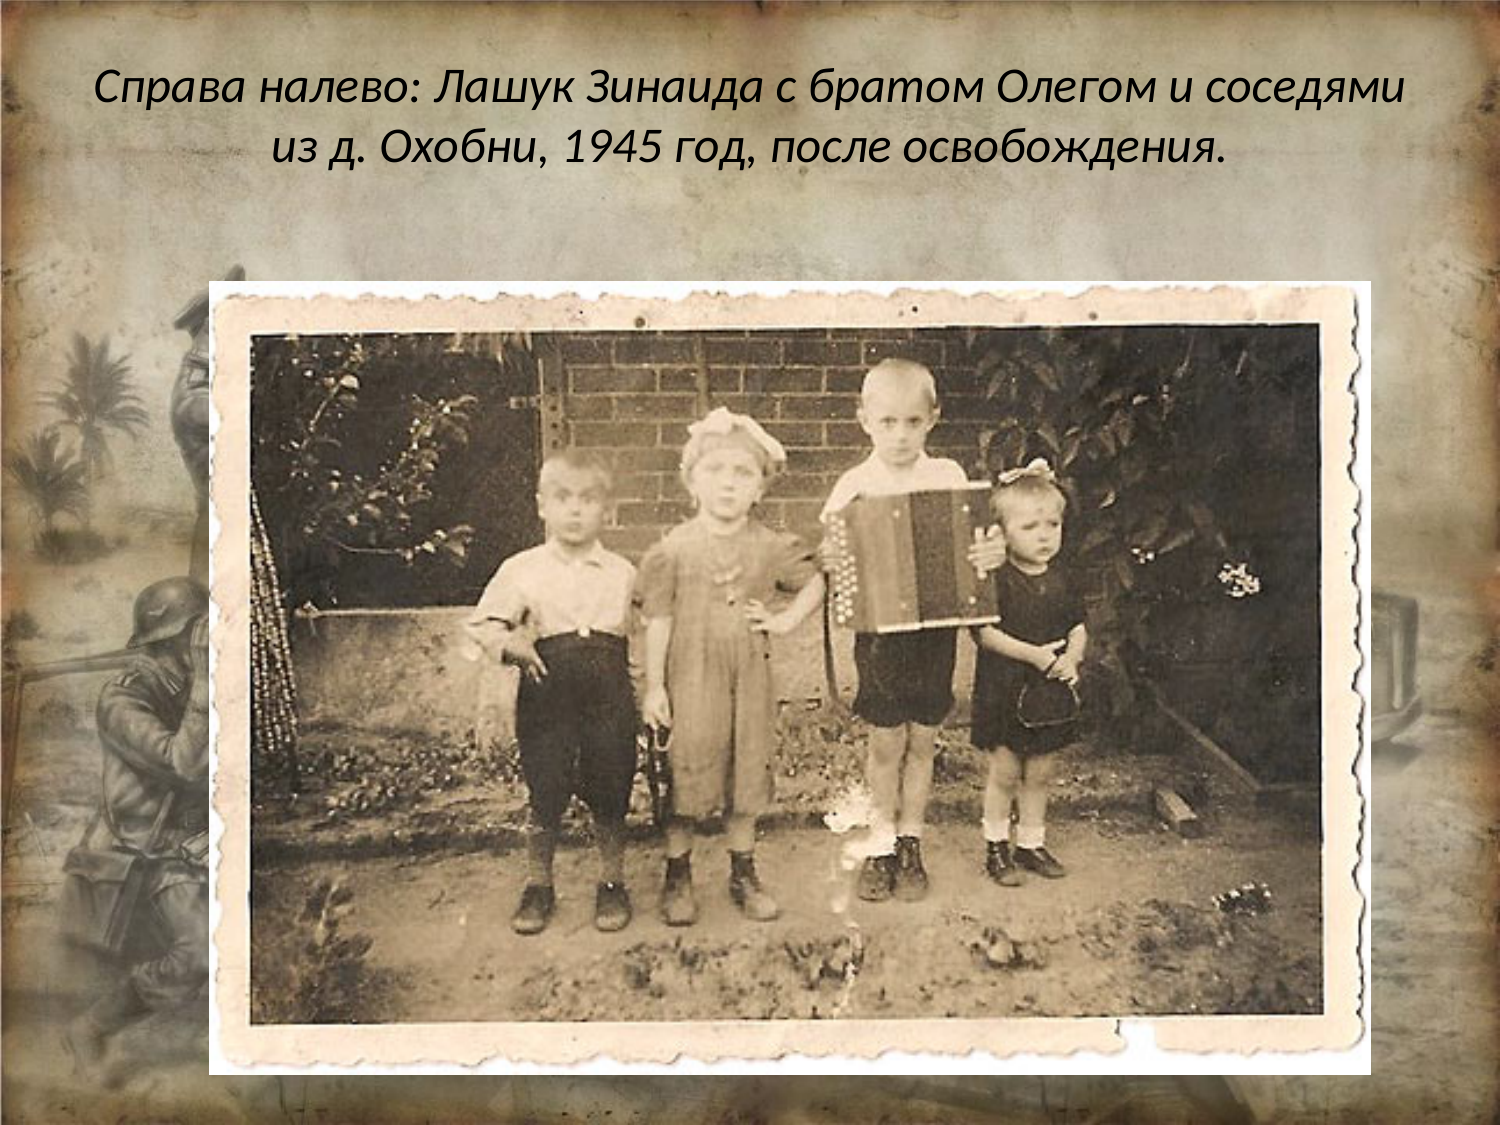

# Справа налево: Лашук Зинаида с братом Олегом и соседями из д. Охобни, 1945 год, после освобождения.